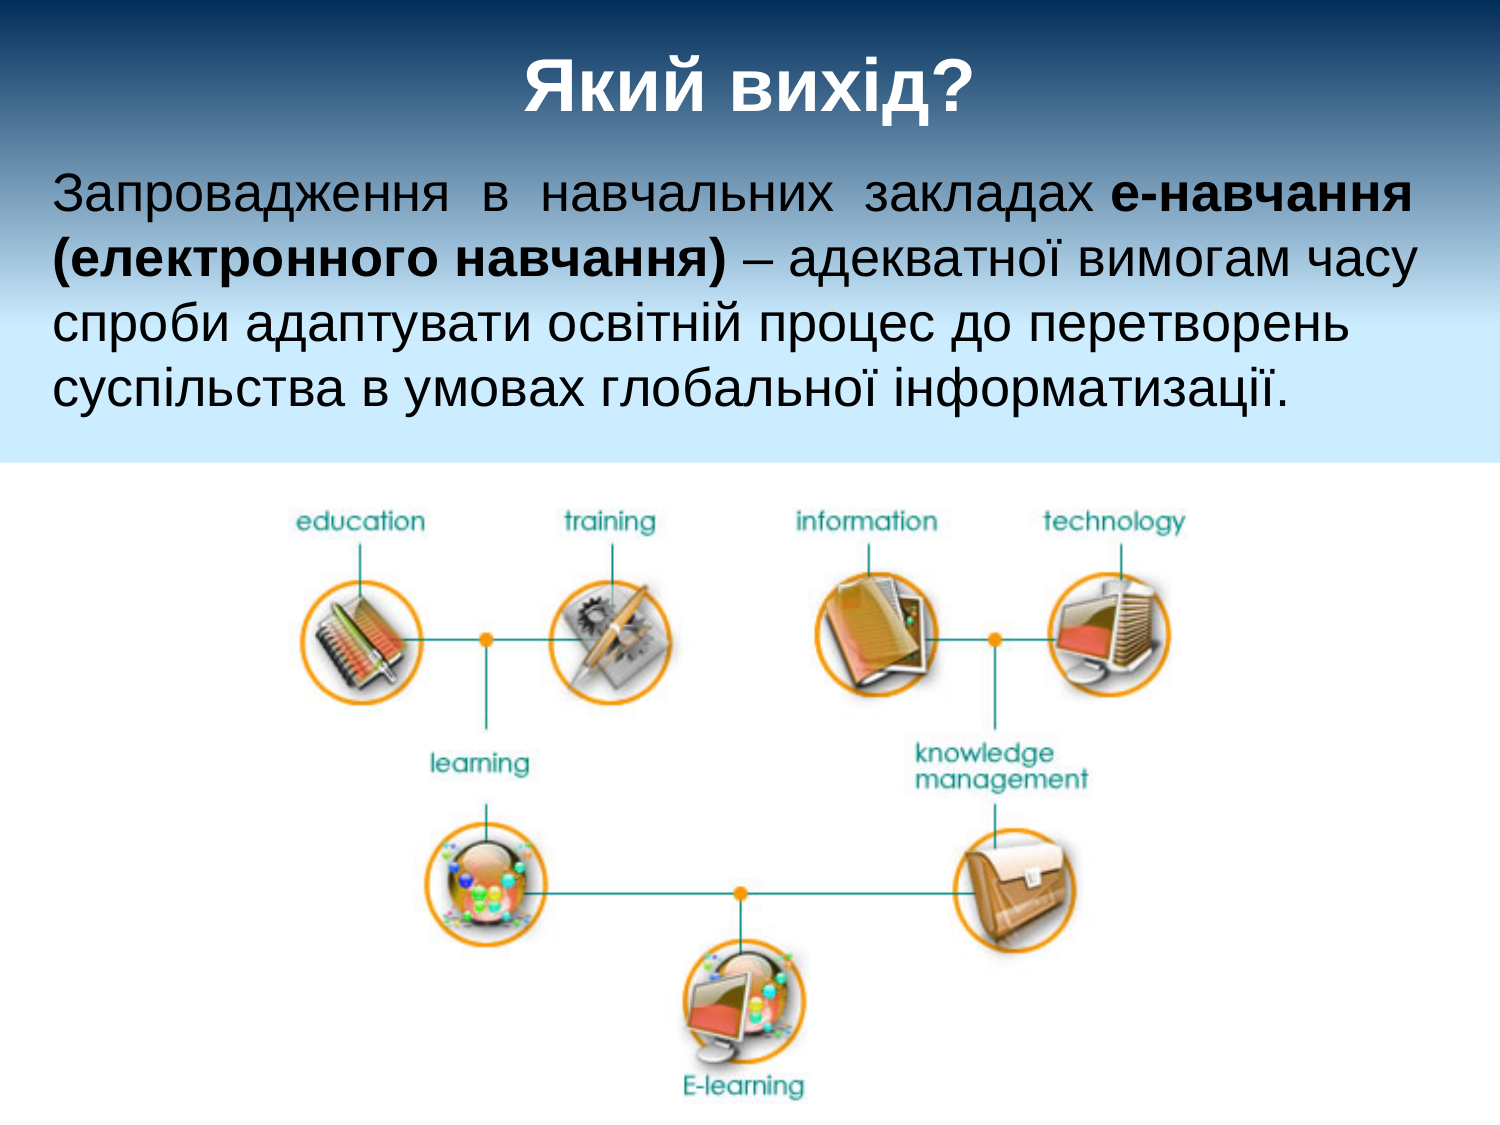

Який вихід?
# Запровадження в навчальних закладах е-навчання (електронного навчання) – адекватної вимогам часу спроби адаптувати освітній процес до перетворень суспільства в умовах глобальної інформатизації.